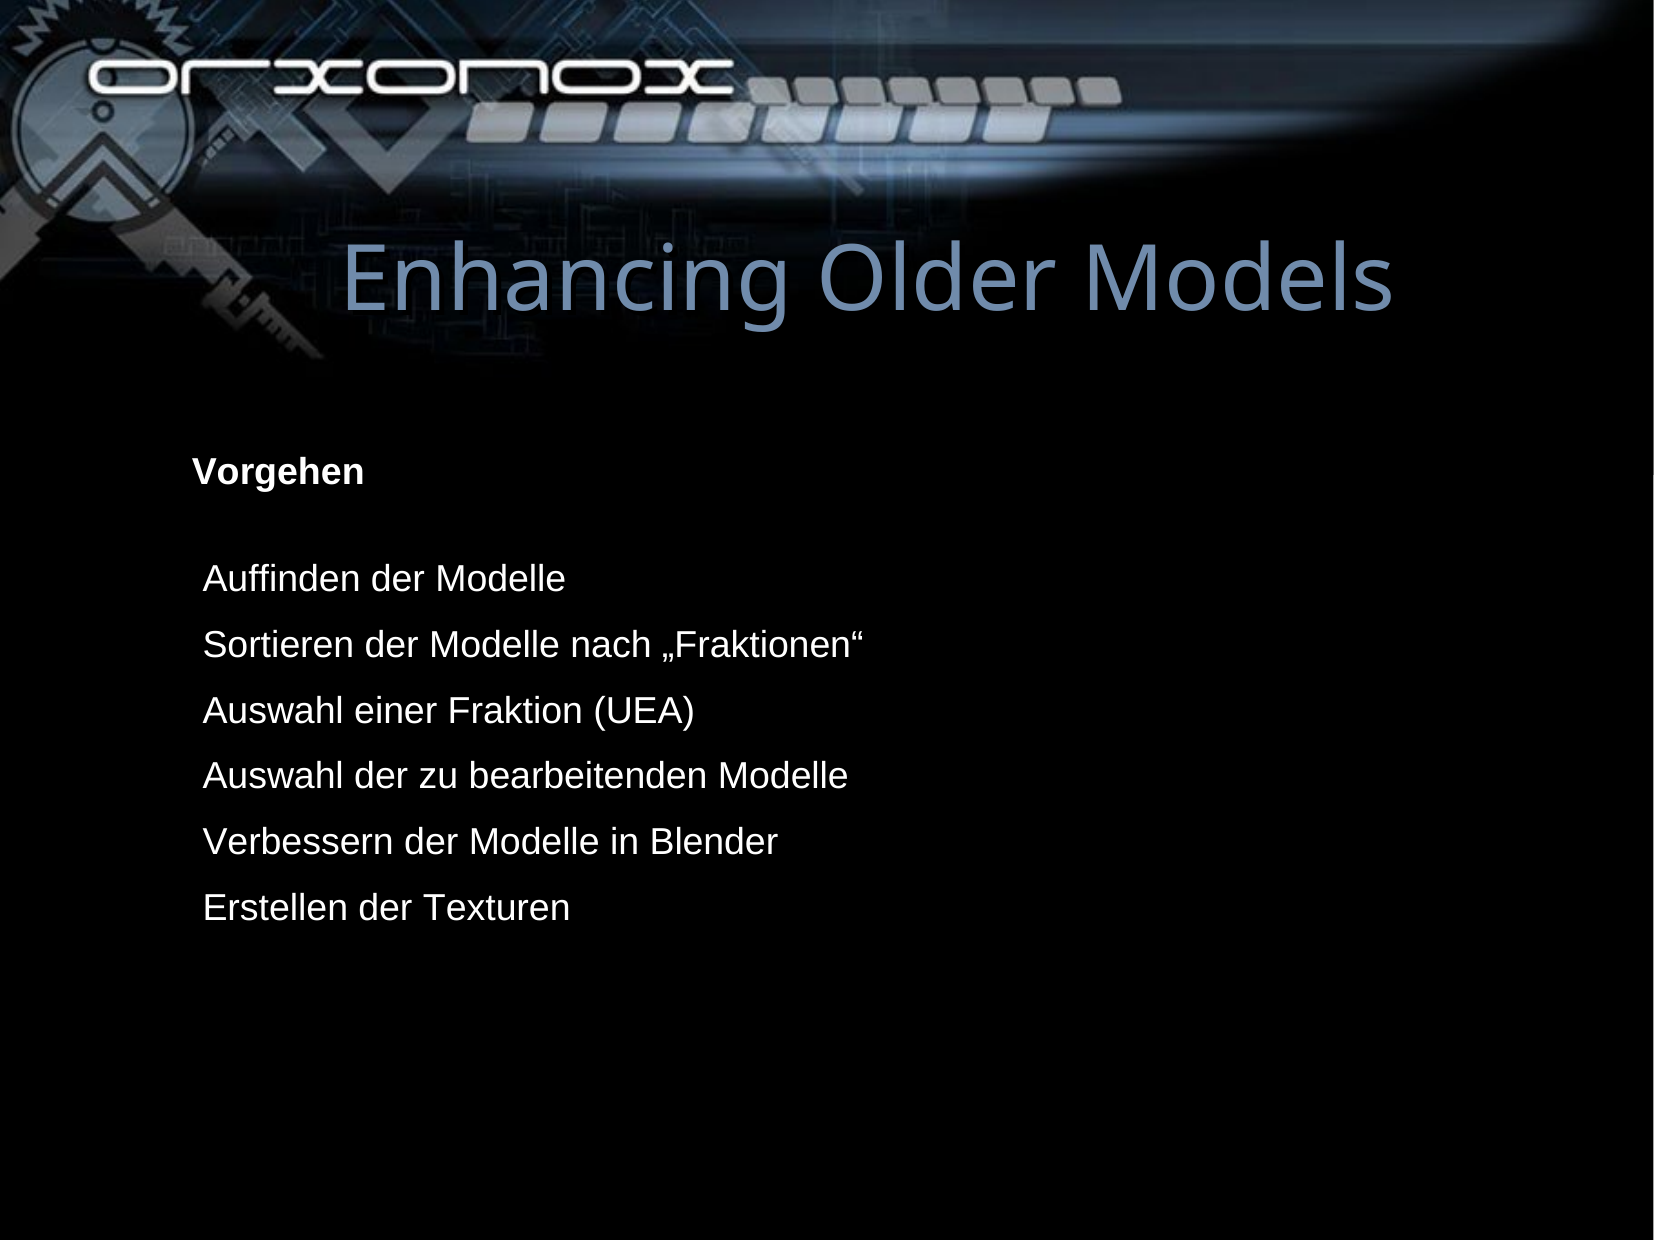

Enhancing Older Models
Vorgehen
 Auffinden der Modelle
 Sortieren der Modelle nach „Fraktionen“
 Auswahl einer Fraktion (UEA)
 Auswahl der zu bearbeitenden Modelle
 Verbessern der Modelle in Blender
 Erstellen der Texturen